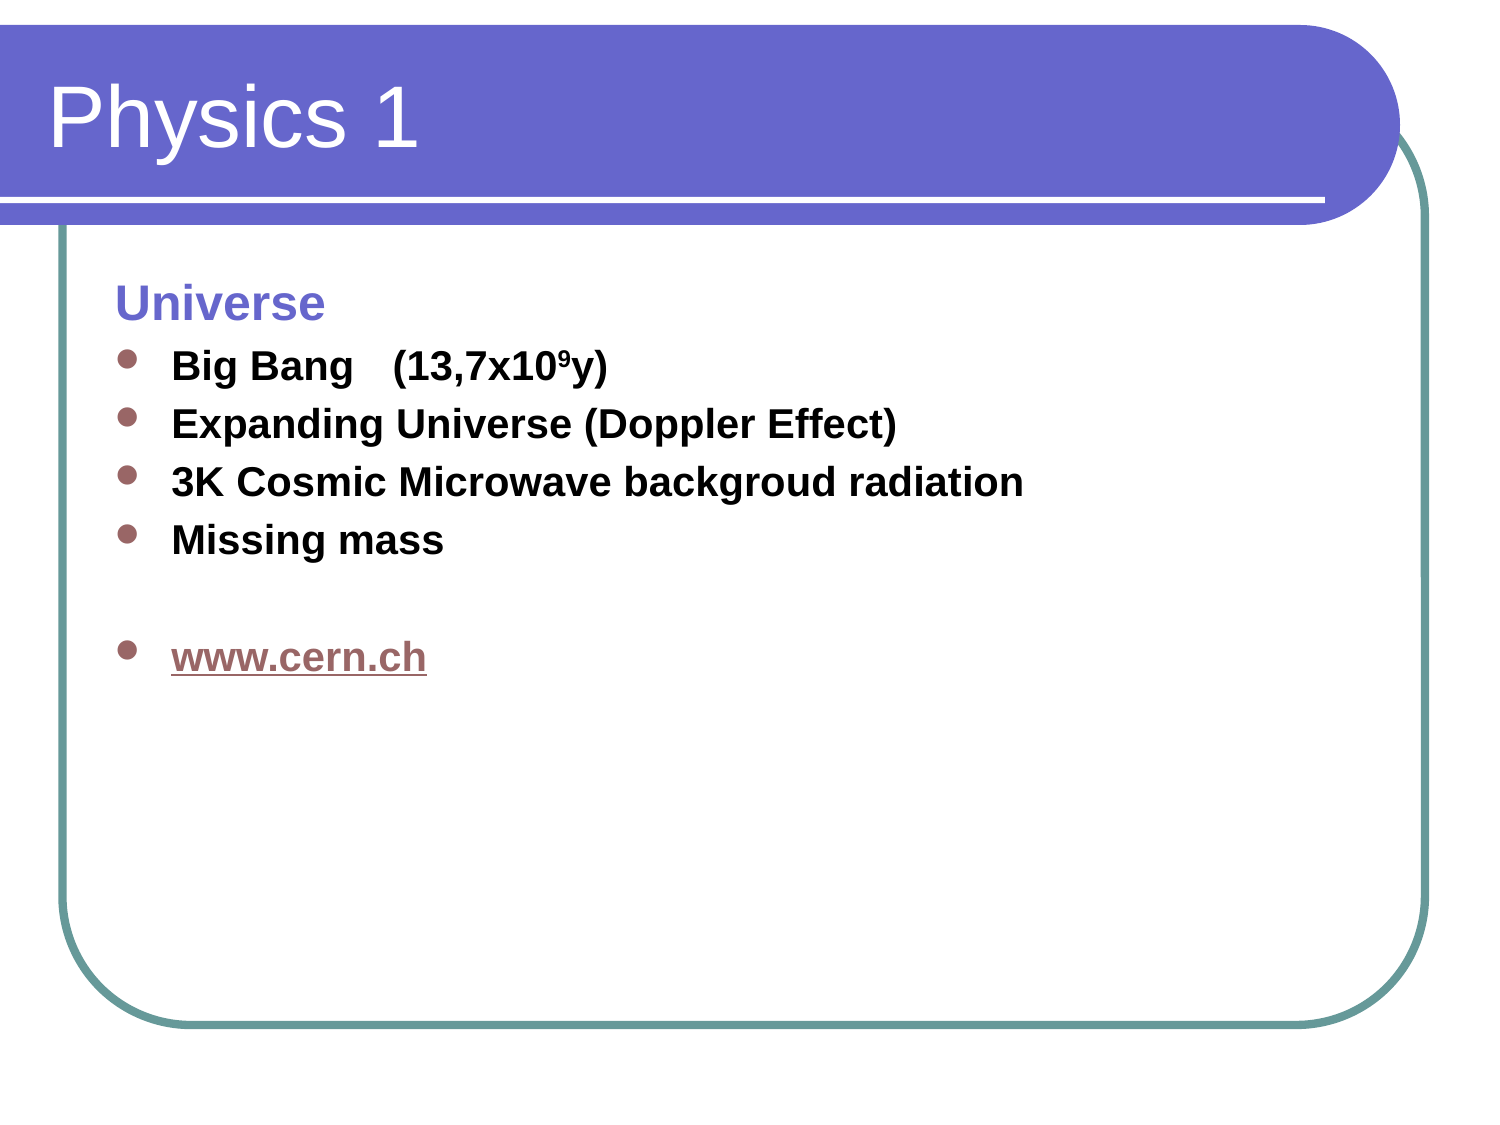

# Physics 1
Universe
Big Bang	(13,7x109y)
Expanding Universe (Doppler Effect)
3K Cosmic Microwave backgroud radiation
Missing mass
www.cern.ch